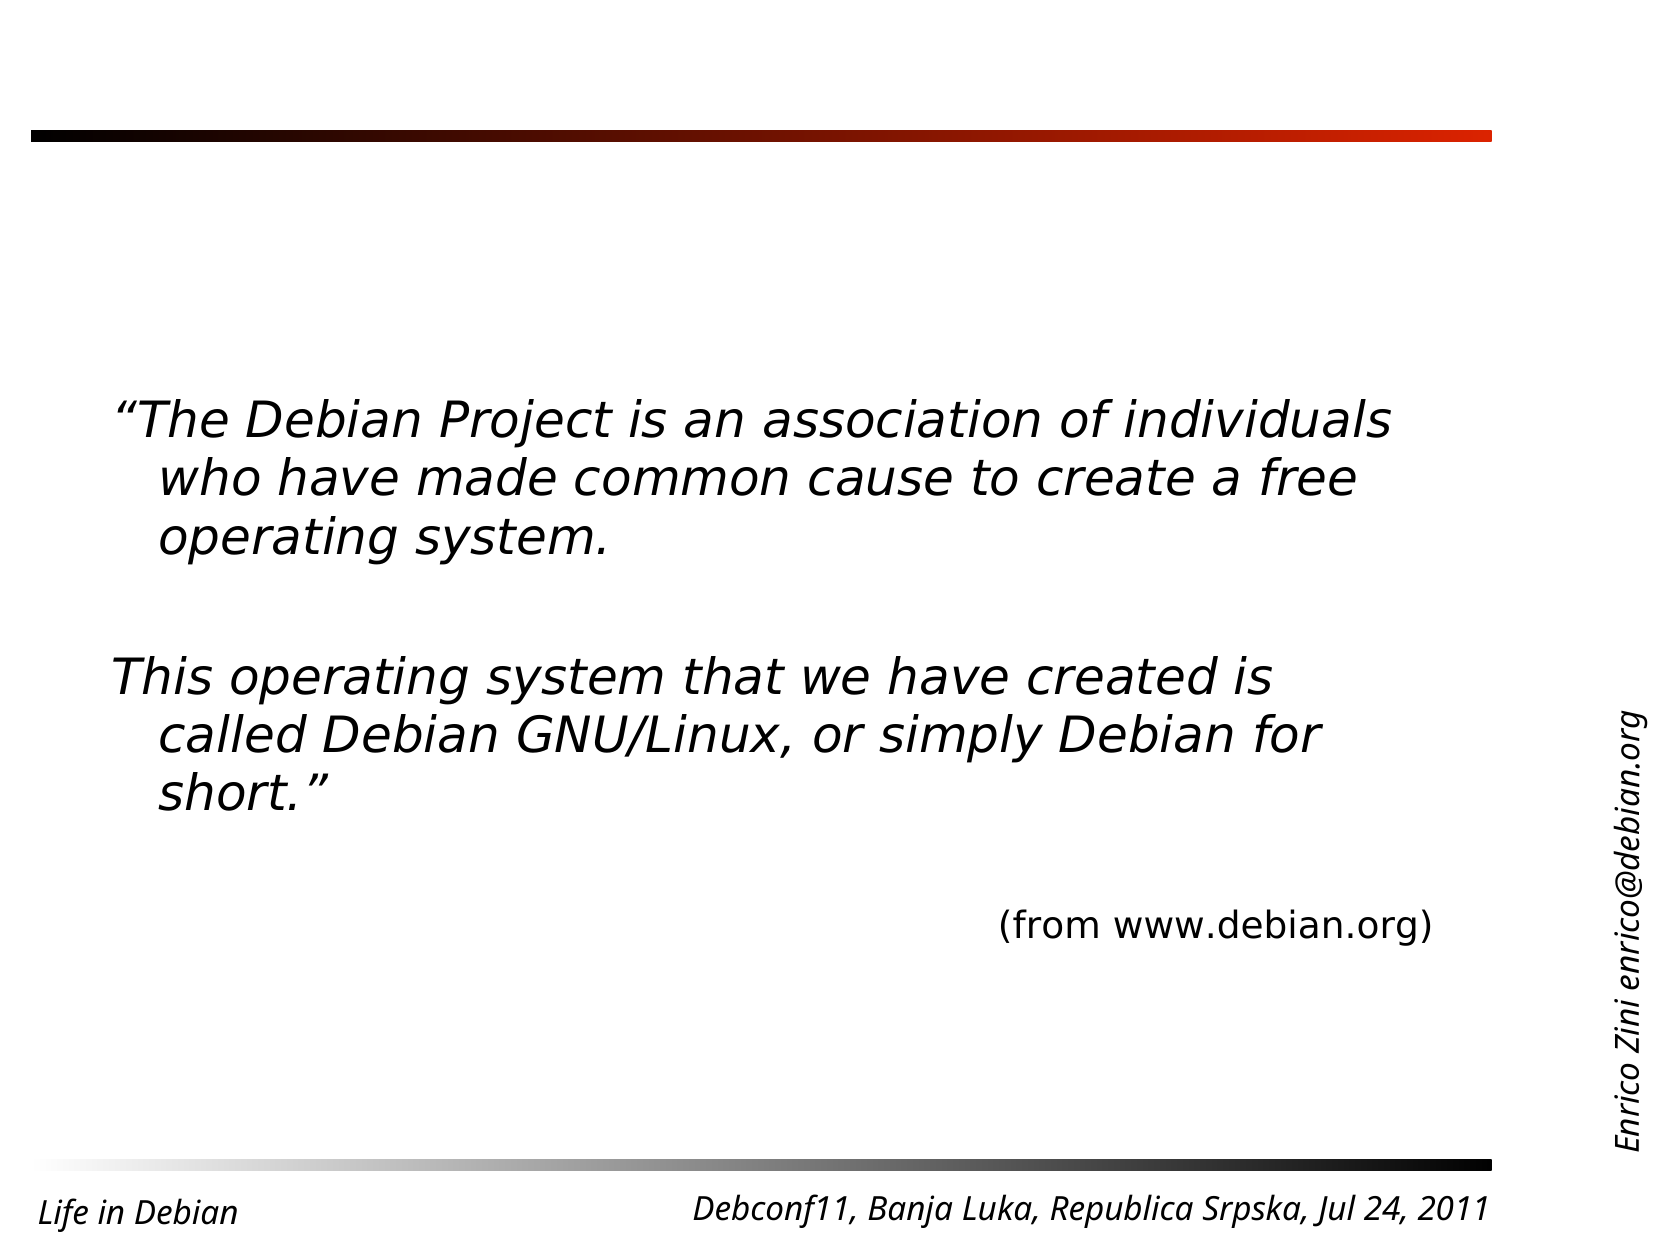

“The Debian Project is an association of individuals who have made common cause to create a free operating system.
This operating system that we have created is called Debian GNU/Linux, or simply Debian for short.”
(from www.debian.org)